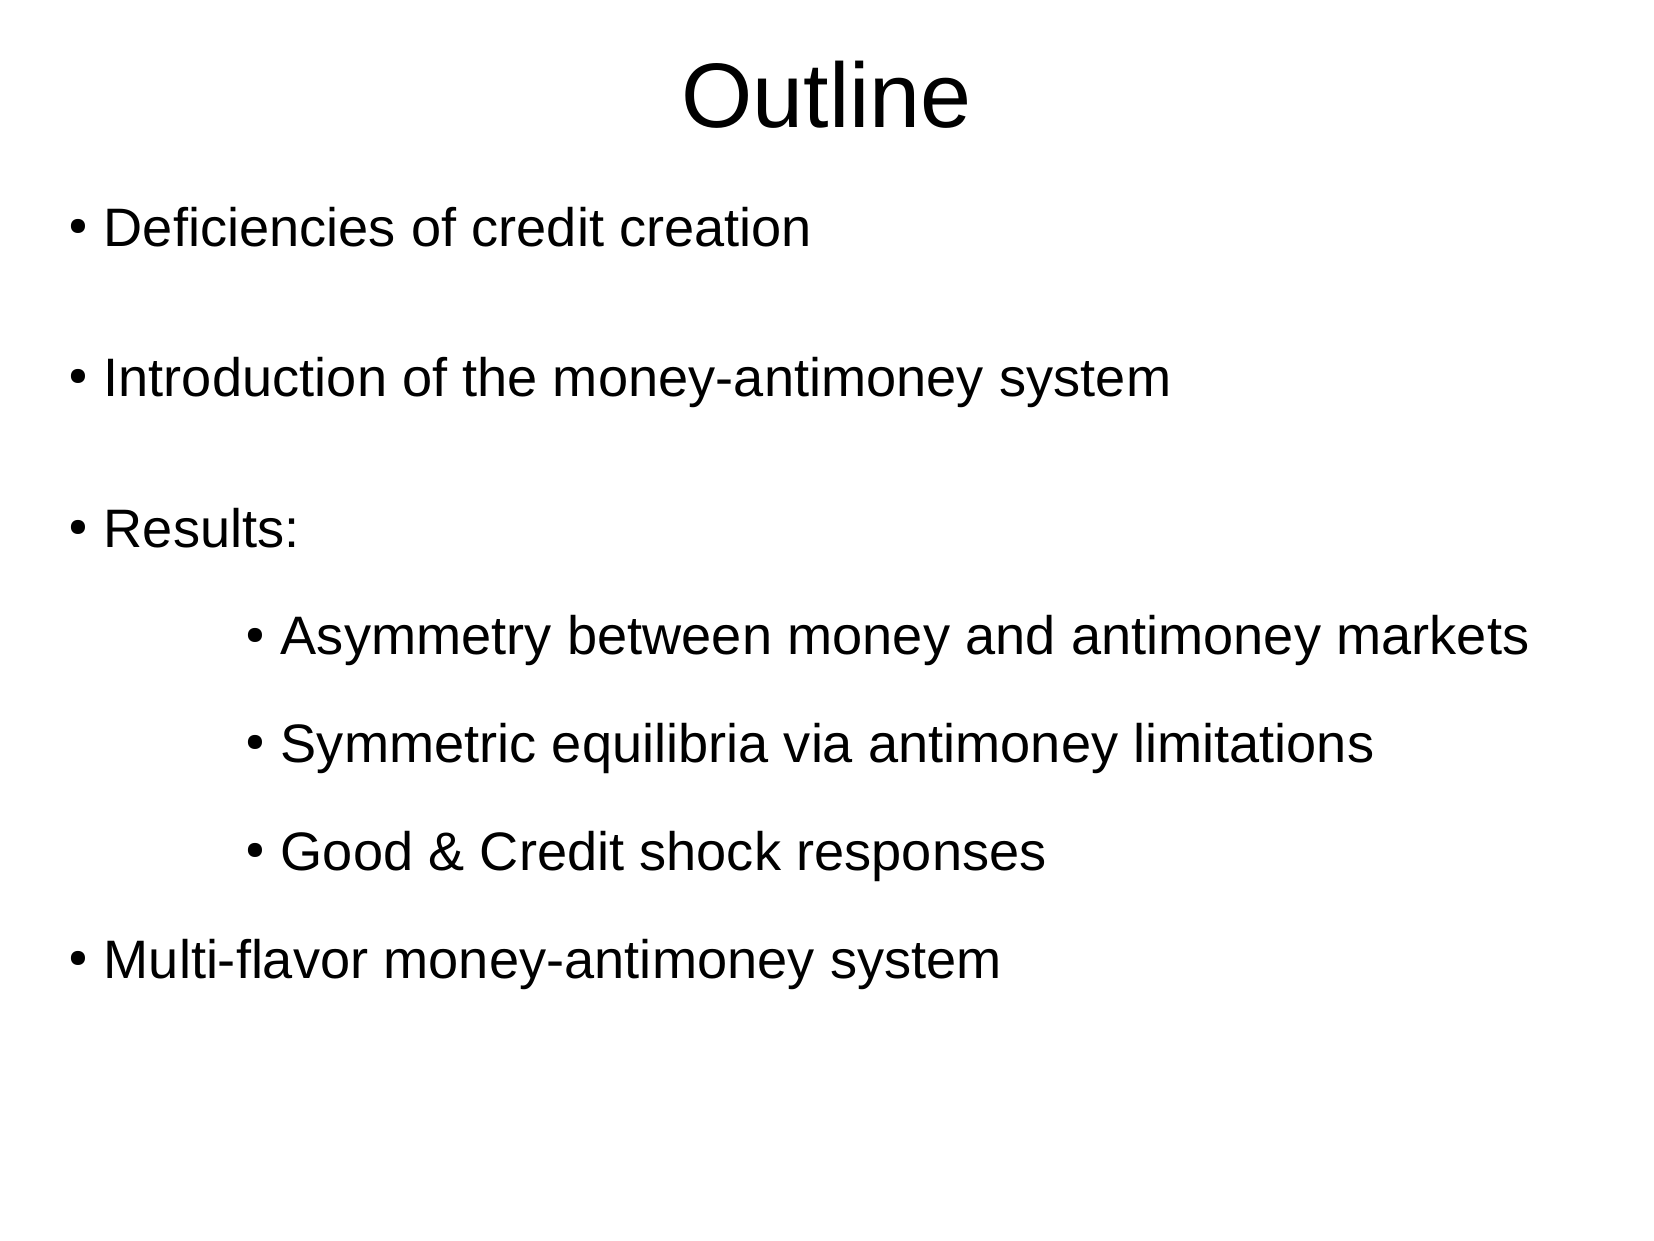

# Outline
Deficiencies of credit creation
Introduction of the money-antimoney system
Results:
Asymmetry between money and antimoney markets
Symmetric equilibria via antimoney limitations
Good & Credit shock responses
Multi-flavor money-antimoney system